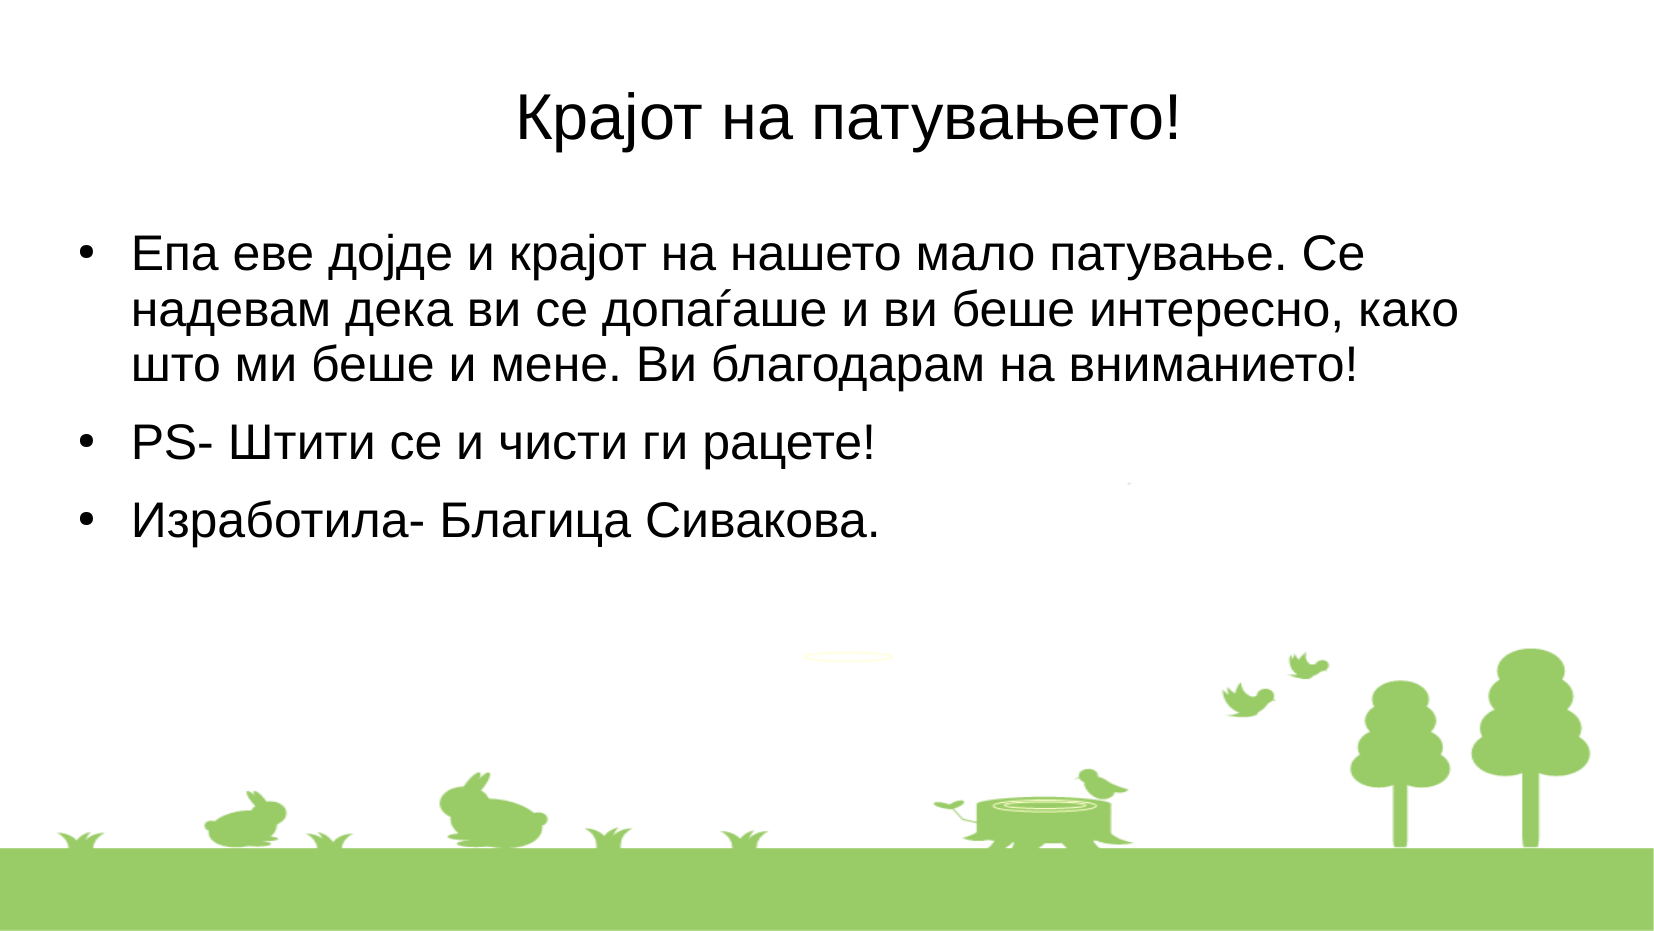

# Крајот на патувањето!
Епа еве дојде и крајот на нашето мало патување. Се надевам дека ви се допаѓаше и ви беше интересно, како што ми беше и мене. Ви благодарам на вниманието!
PS- Штити се и чисти ги рацете!
Изработила- Благица Сивакова.